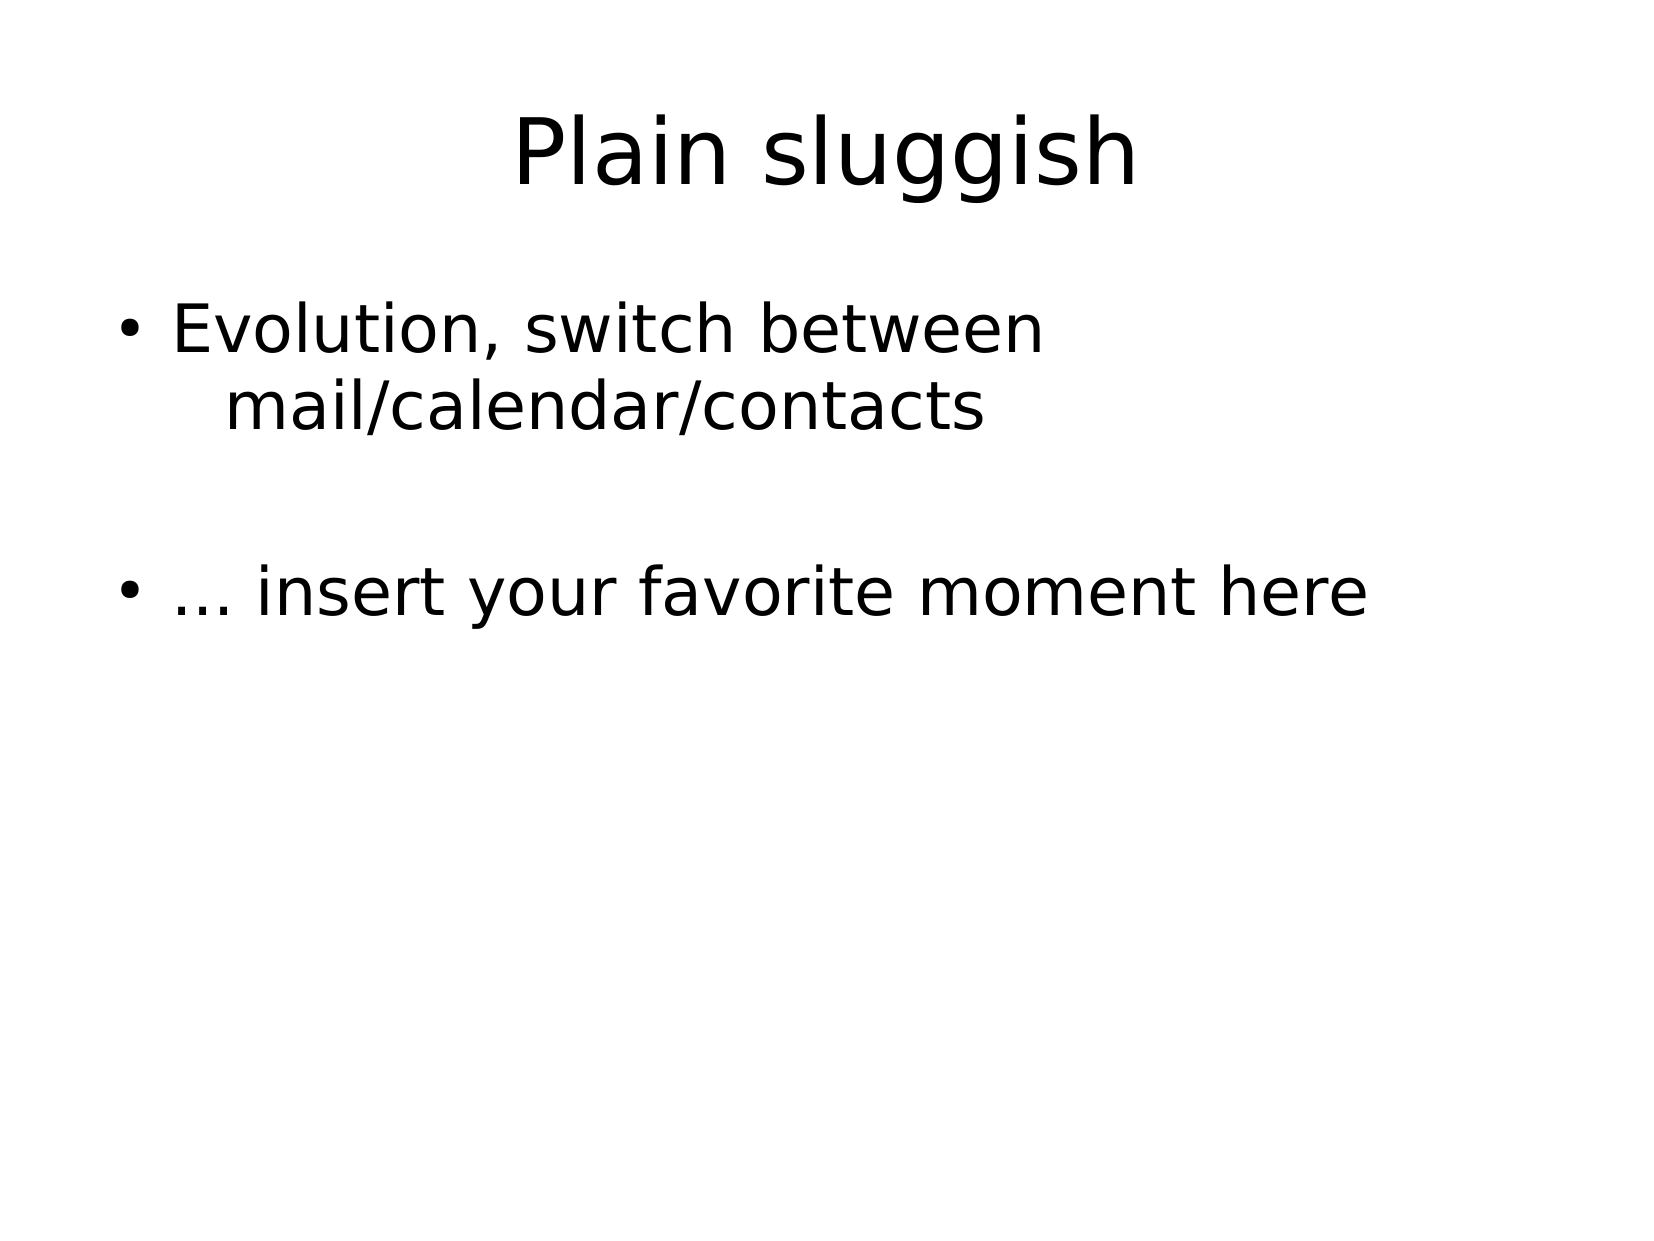

# Plain sluggish
Evolution, switch between mail/calendar/contacts
... insert your favorite moment here